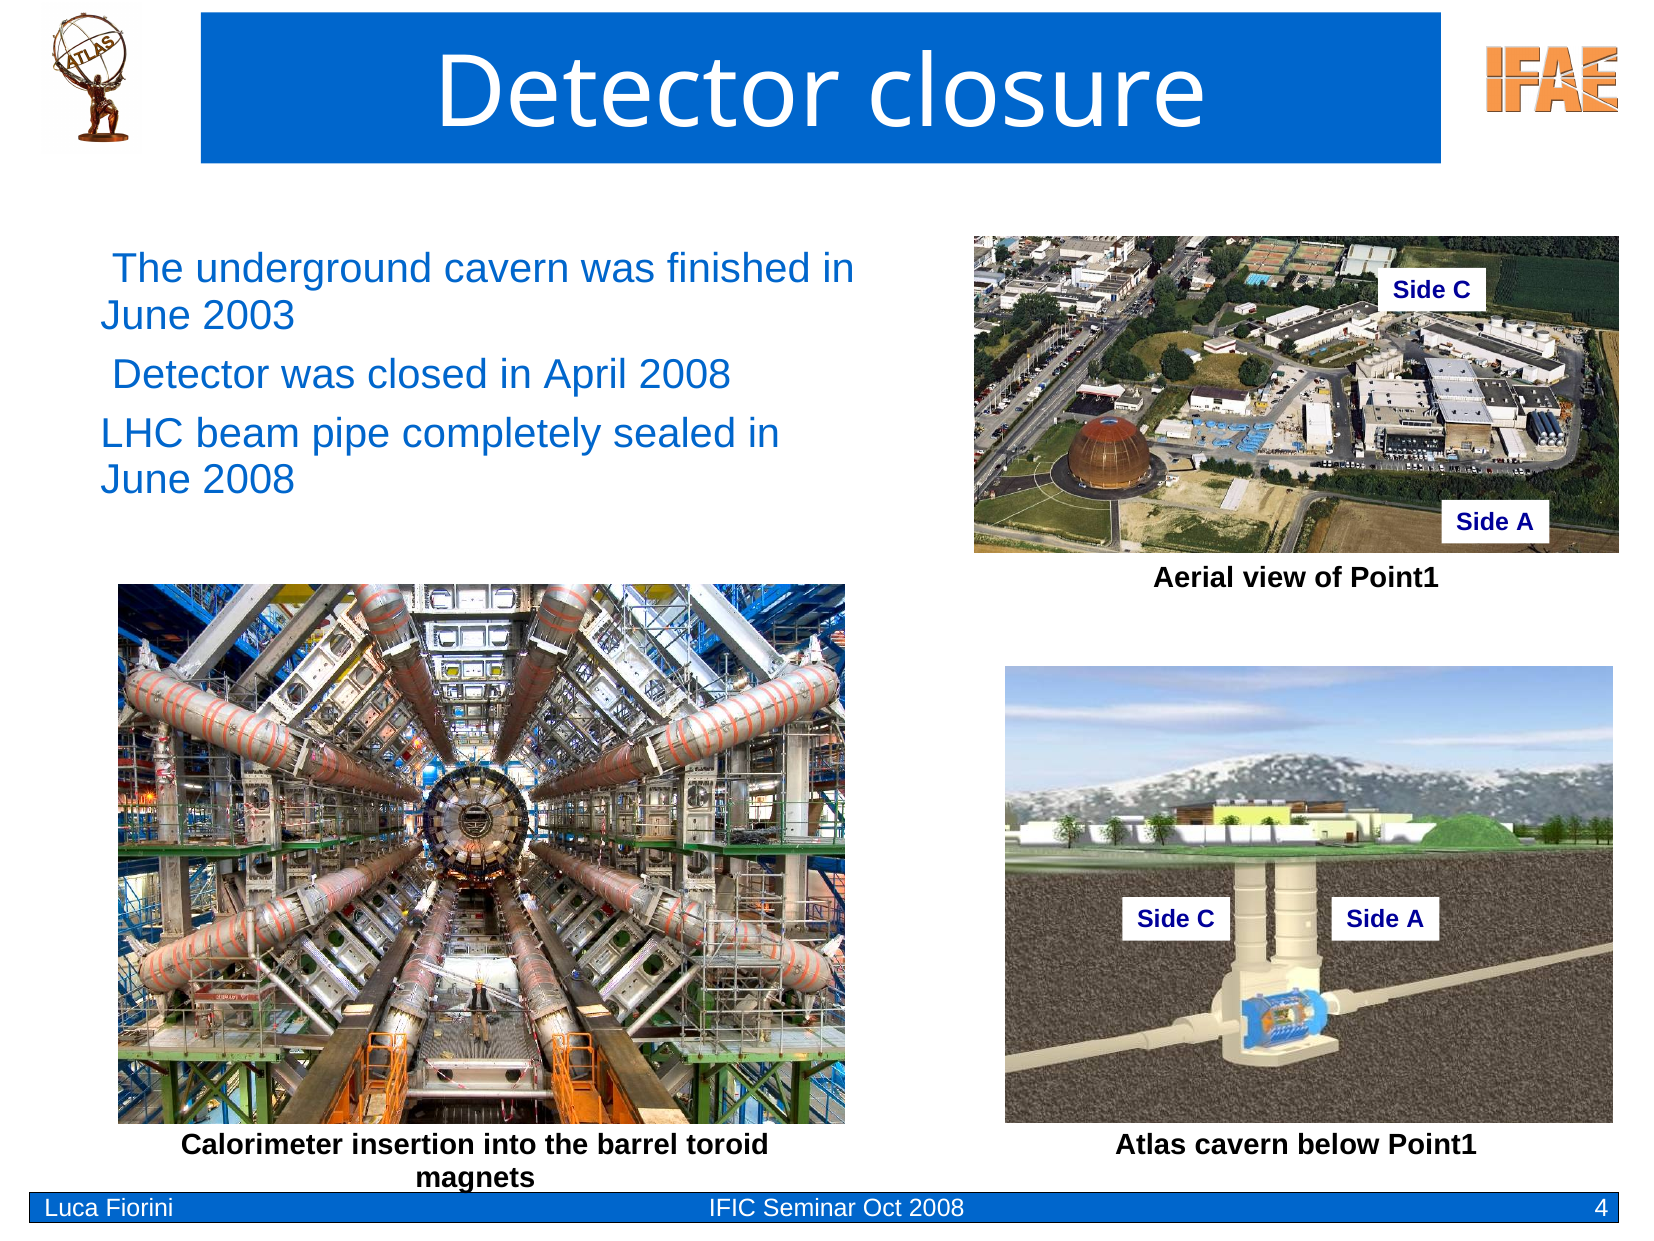

Detector closure
 The underground cavern was finished in June 2003
 Detector was closed in April 2008
LHC beam pipe completely sealed in June 2008
Side C
Side A
Aerial view of Point1
Side C
Side A
Calorimeter insertion into the barrel toroid magnets
Atlas cavern below Point1
Luca Fiorini								IFIC Seminar Oct 2008									4